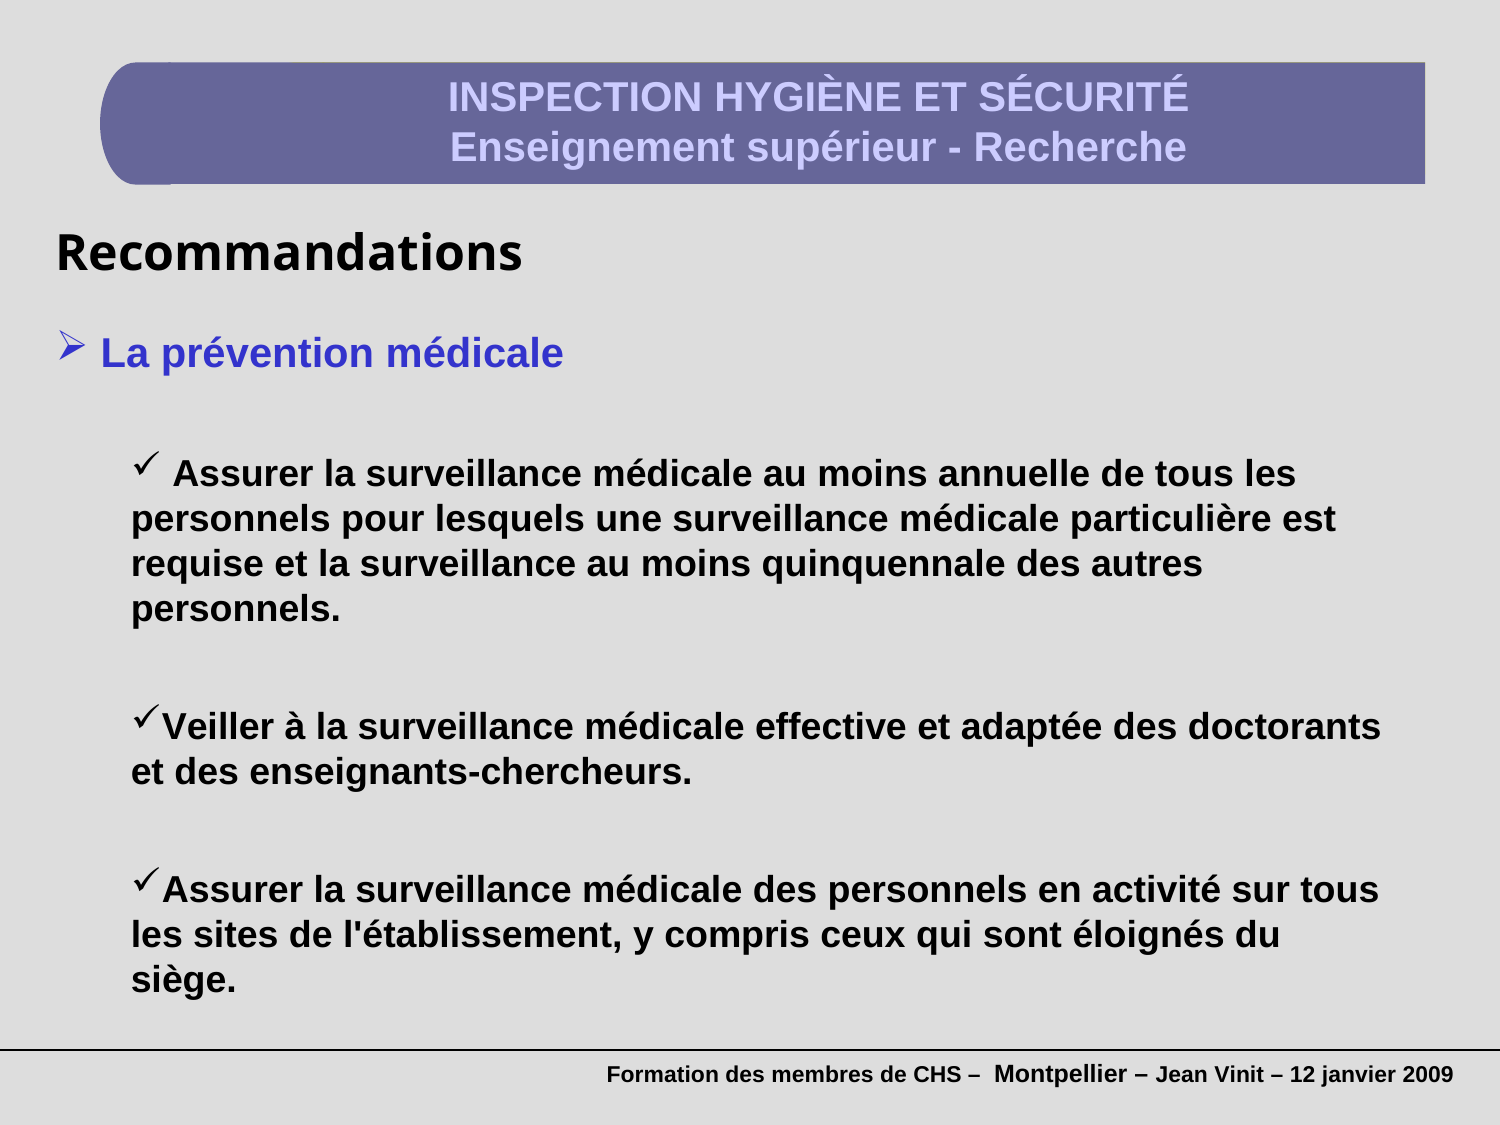

Recommandations
 La prévention médicale
 Assurer la surveillance médicale au moins annuelle de tous les personnels pour lesquels une surveillance médicale particulière est requise et la surveillance au moins quinquennale des autres personnels.
Veiller à la surveillance médicale effective et adaptée des doctorants et des enseignants-chercheurs.
Assurer la surveillance médicale des personnels en activité sur tous les sites de l'établissement, y compris ceux qui sont éloignés du siège.